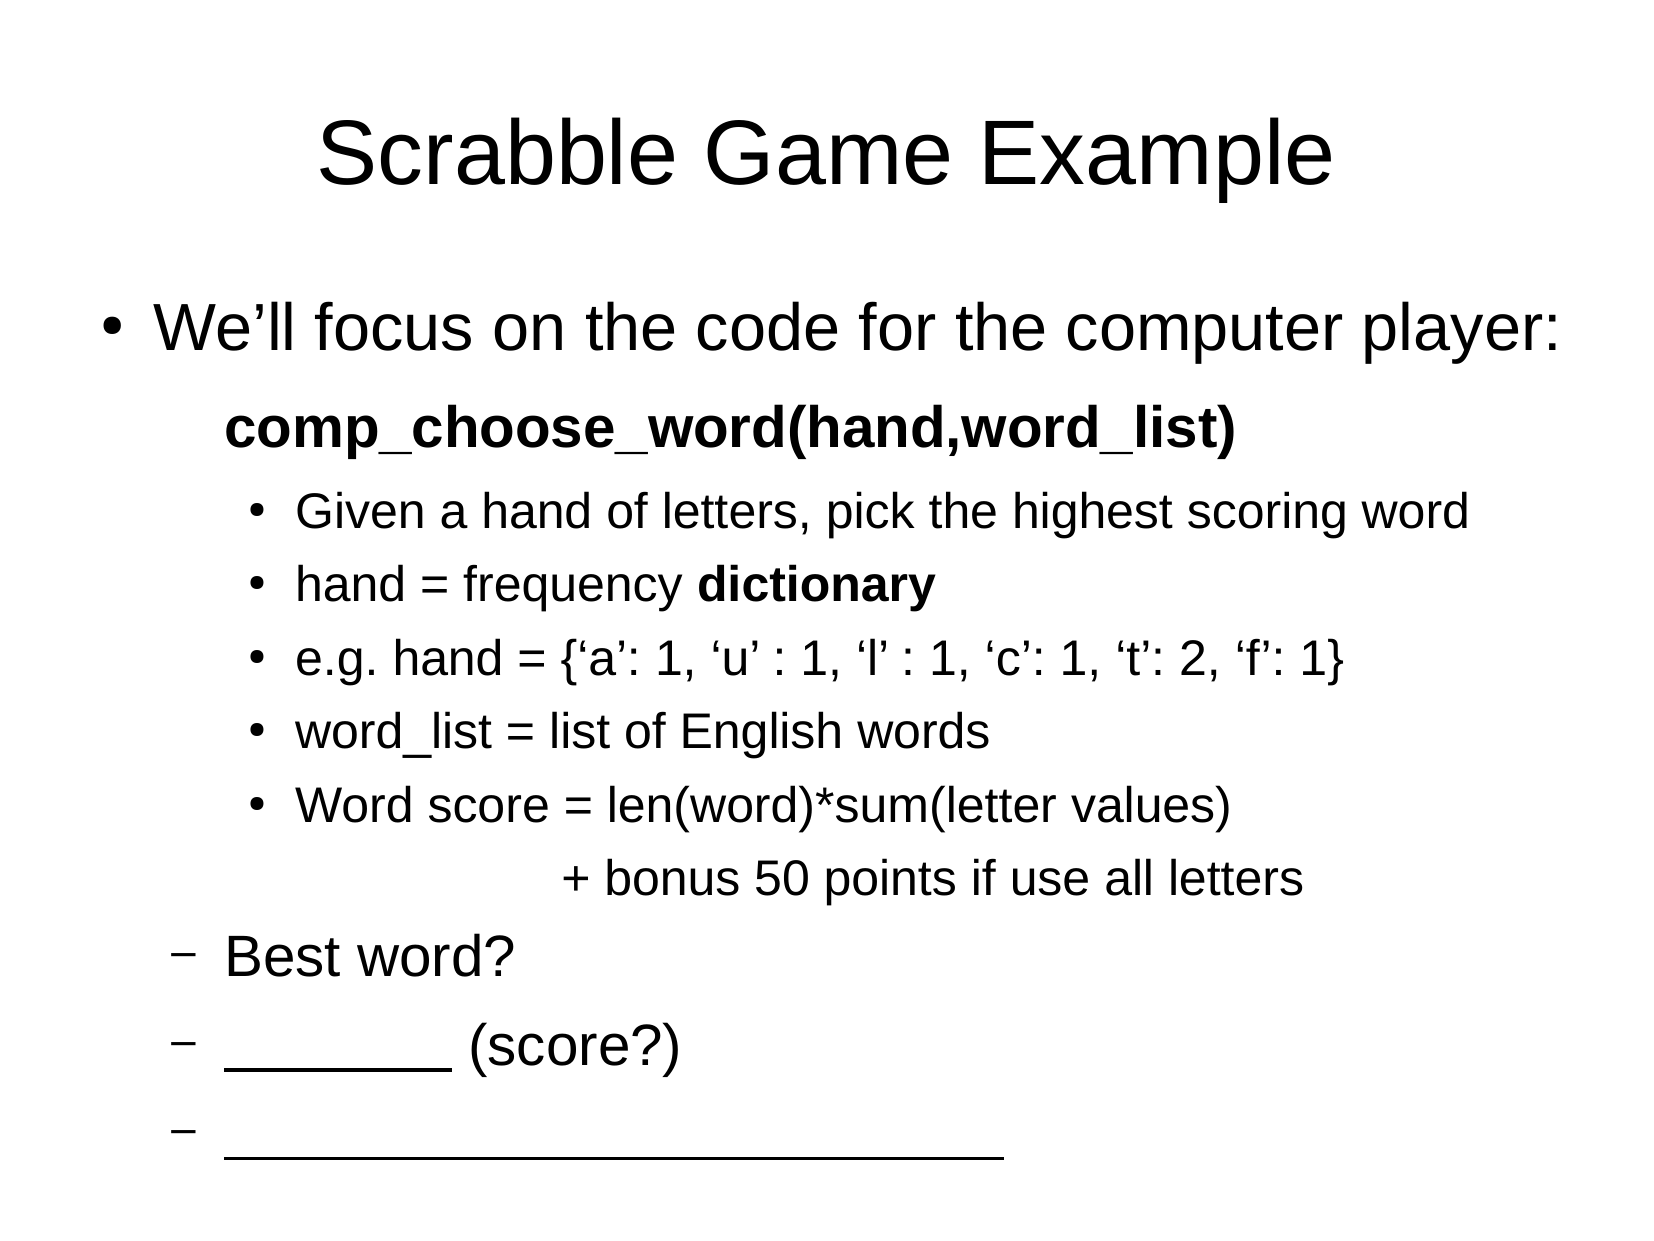

# Scrabble Game Example
We’ll focus on the code for the computer player:
comp_choose_word(hand,word_list)
Given a hand of letters, pick the highest scoring word
hand = frequency dictionary
e.g. hand = {‘a’: 1, ‘u’ : 1, ‘l’ : 1, ‘c’: 1, ‘t’: 2, ‘f’: 1}
word_list = list of English words
Word score = len(word)*sum(letter values)
 + bonus 50 points if use all letters
Best word?
 (score?)